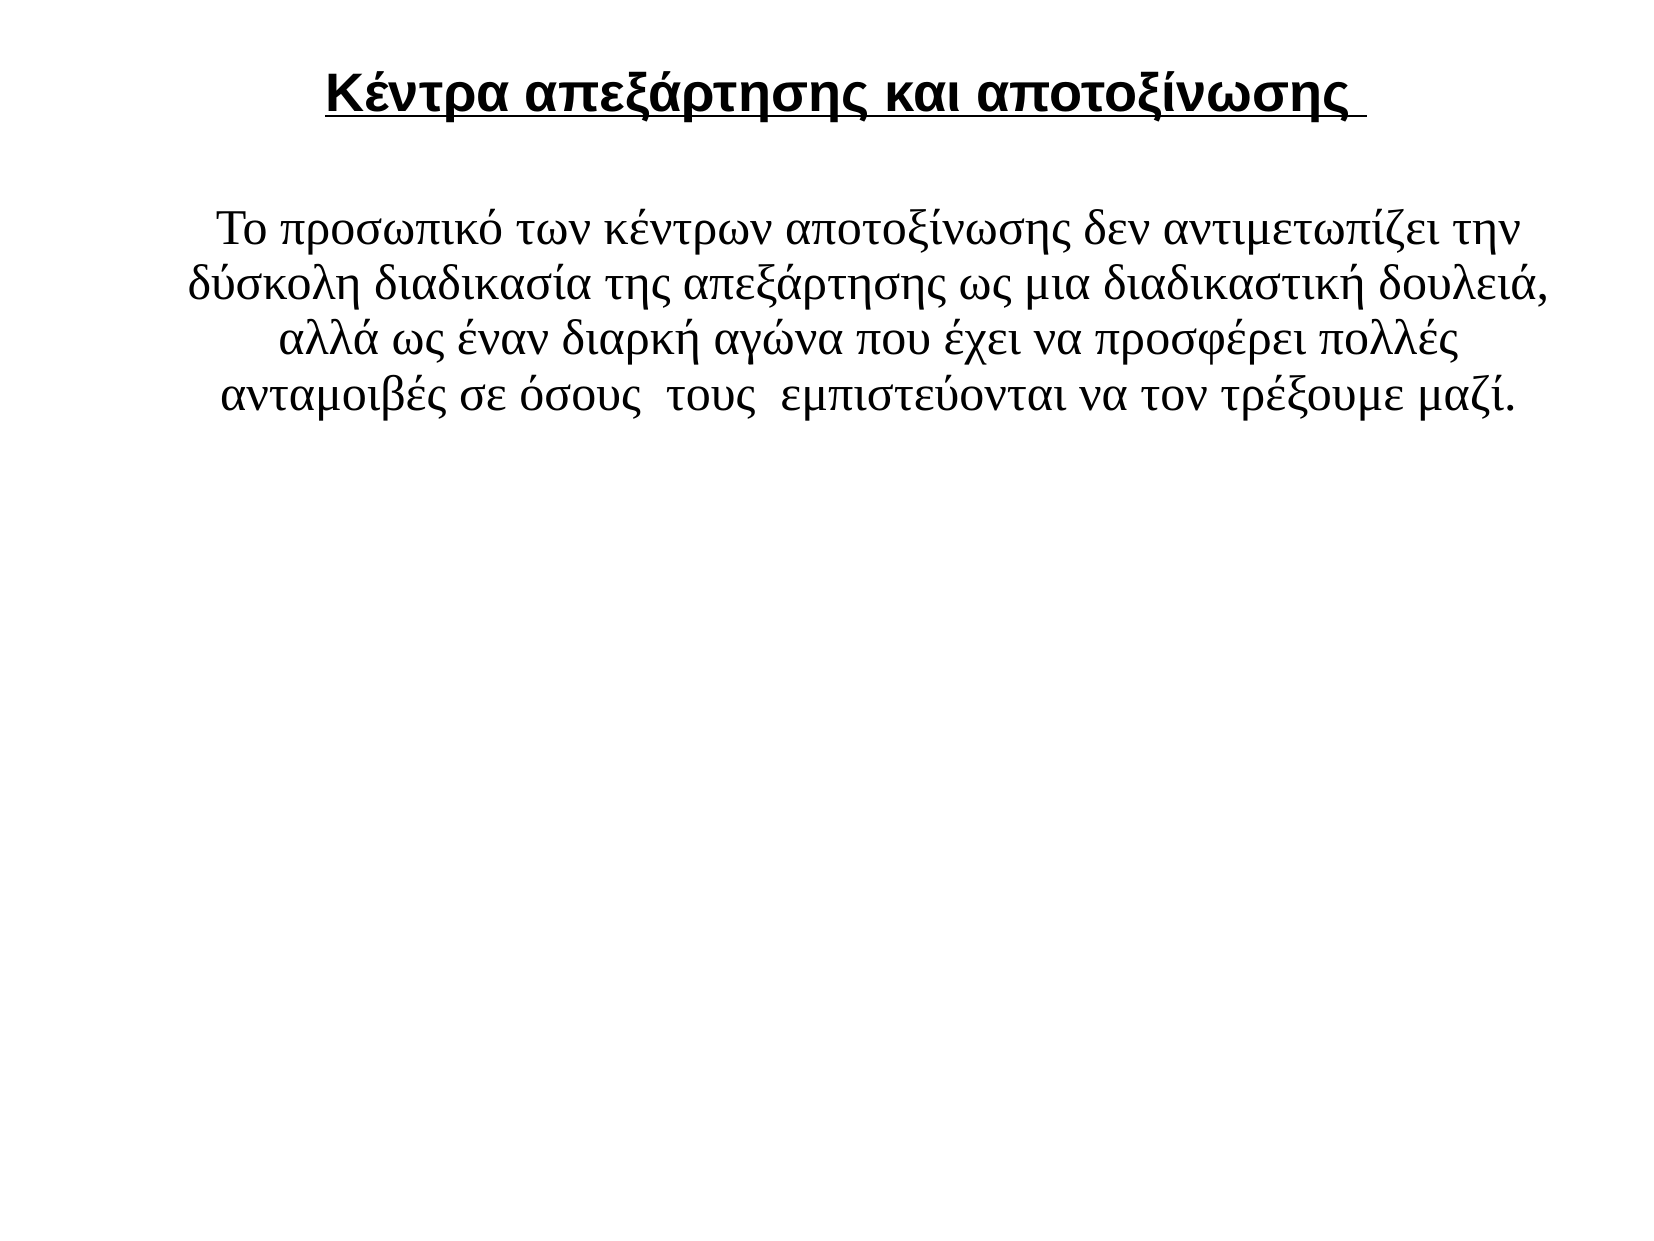

# Κέντρα απεξάρτησης και αποτοξίνωσης
Το προσωπικό των κέντρων αποτοξίνωσης δεν αντιμετωπίζει την δύσκολη διαδικασία της απεξάρτησης ως μια διαδικαστική δουλειά, αλλά ως έναν διαρκή αγώνα που έχει να προσφέρει πολλές ανταμοιβές σε όσους τους εμπιστεύονται να τον τρέξουμε μαζί.